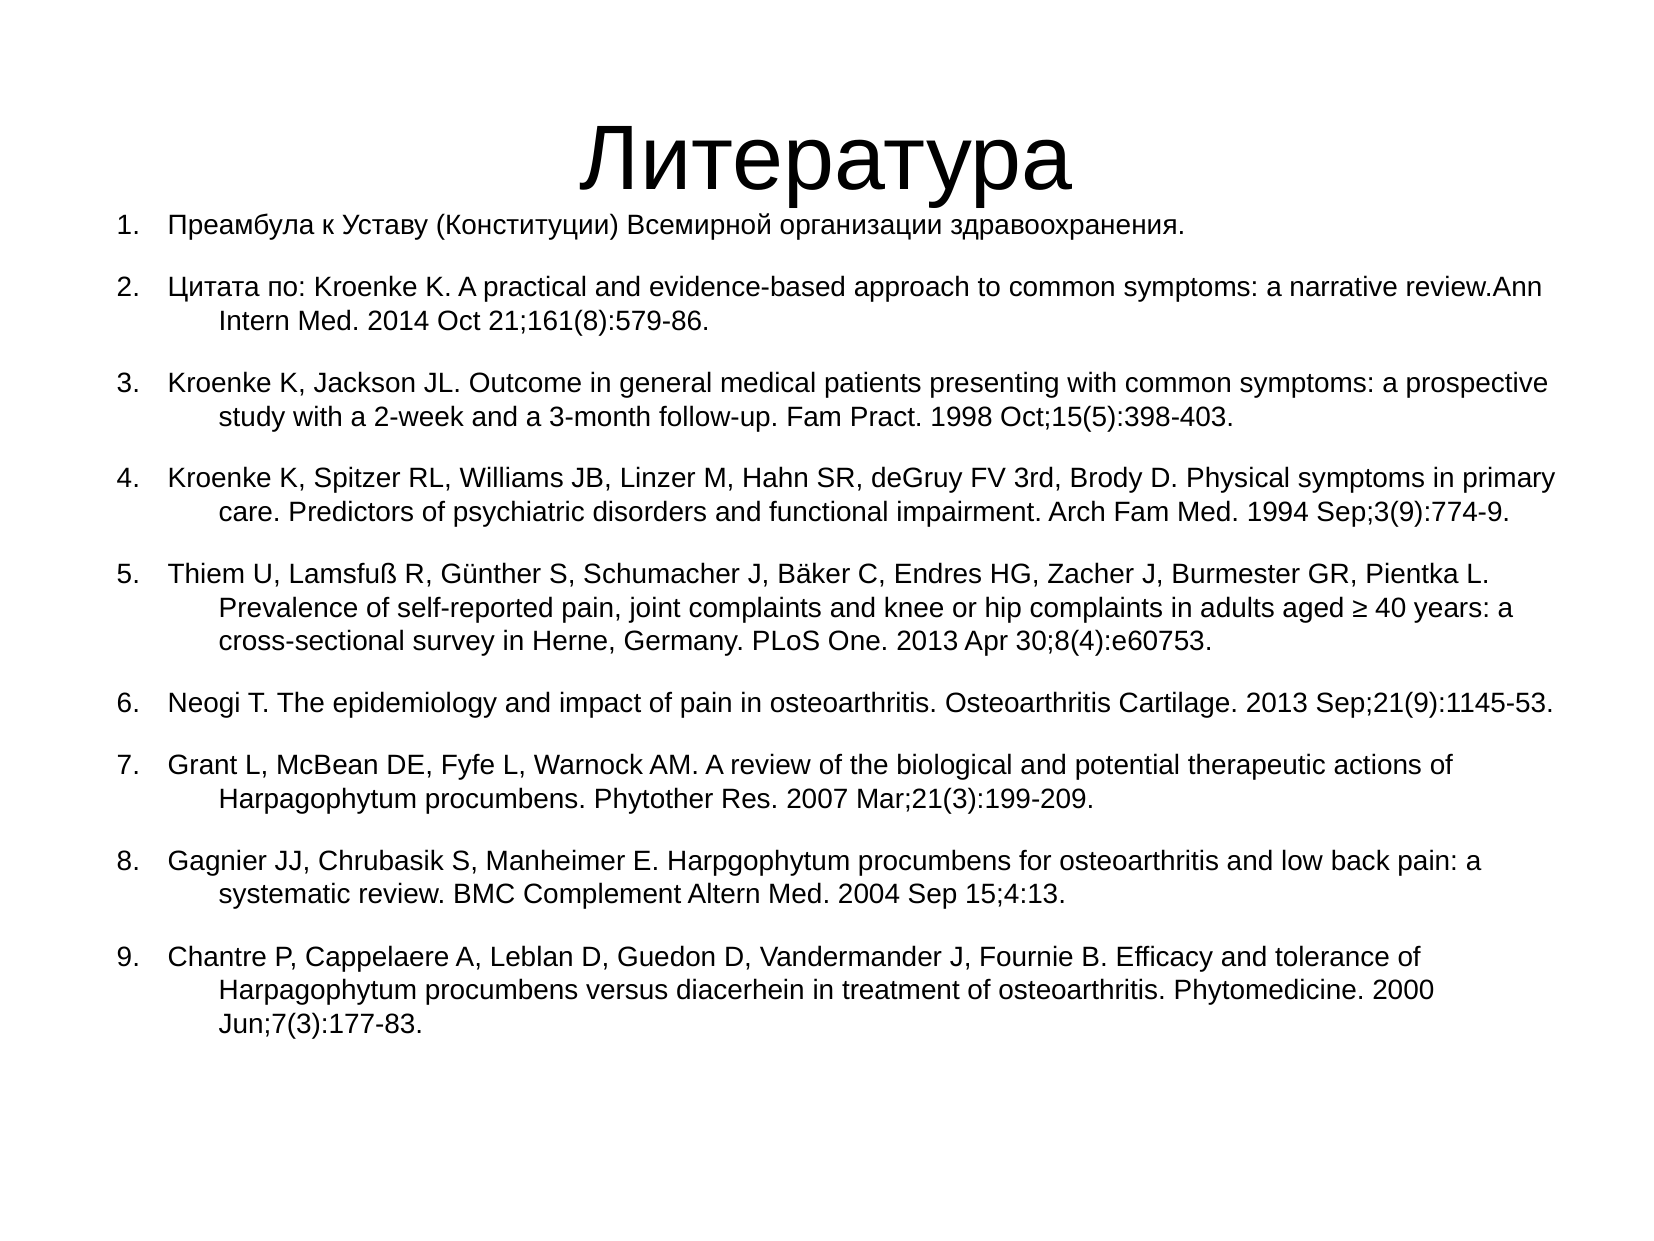

# Литература
Преамбула к Уставу (Конституции) Всемирной организации здравоохранения.
Цитата по: Kroenke K. A practical and evidence-based approach to common symptoms: a narrative review.Ann Intern Med. 2014 Oct 21;161(8):579-86.
Kroenke K, Jackson JL. Outcome in general medical patients presenting with common symptoms: a prospective study with a 2-week and a 3-month follow-up. Fam Pract. 1998 Oct;15(5):398-403.
Kroenke K, Spitzer RL, Williams JB, Linzer M, Hahn SR, deGruy FV 3rd, Brody D. Physical symptoms in primary care. Predictors of psychiatric disorders and functional impairment. Arch Fam Med. 1994 Sep;3(9):774-9.
Thiem U, Lamsfuß R, Günther S, Schumacher J, Bäker C, Endres HG, Zacher J, Burmester GR, Pientka L. Prevalence of self-reported pain, joint complaints and knee or hip complaints in adults aged ≥ 40 years: a cross-sectional survey in Herne, Germany. PLoS One. 2013 Apr 30;8(4):e60753.
Neogi T. The epidemiology and impact of pain in osteoarthritis. Osteoarthritis Cartilage. 2013 Sep;21(9):1145-53.
Grant L, McBean DE, Fyfe L, Warnock AM. A review of the biological and potential therapeutic actions of Harpagophytum procumbens. Phytother Res. 2007 Mar;21(3):199-209.
Gagnier JJ, Chrubasik S, Manheimer E. Harpgophytum procumbens for osteoarthritis and low back pain: a systematic review. BMC Complement Altern Med. 2004 Sep 15;4:13.
Chantre P, Cappelaere A, Leblan D, Guedon D, Vandermander J, Fournie B. Efficacy and tolerance of Harpagophytum procumbens versus diacerhein in treatment of osteoarthritis. Phytomedicine. 2000 Jun;7(3):177-83.